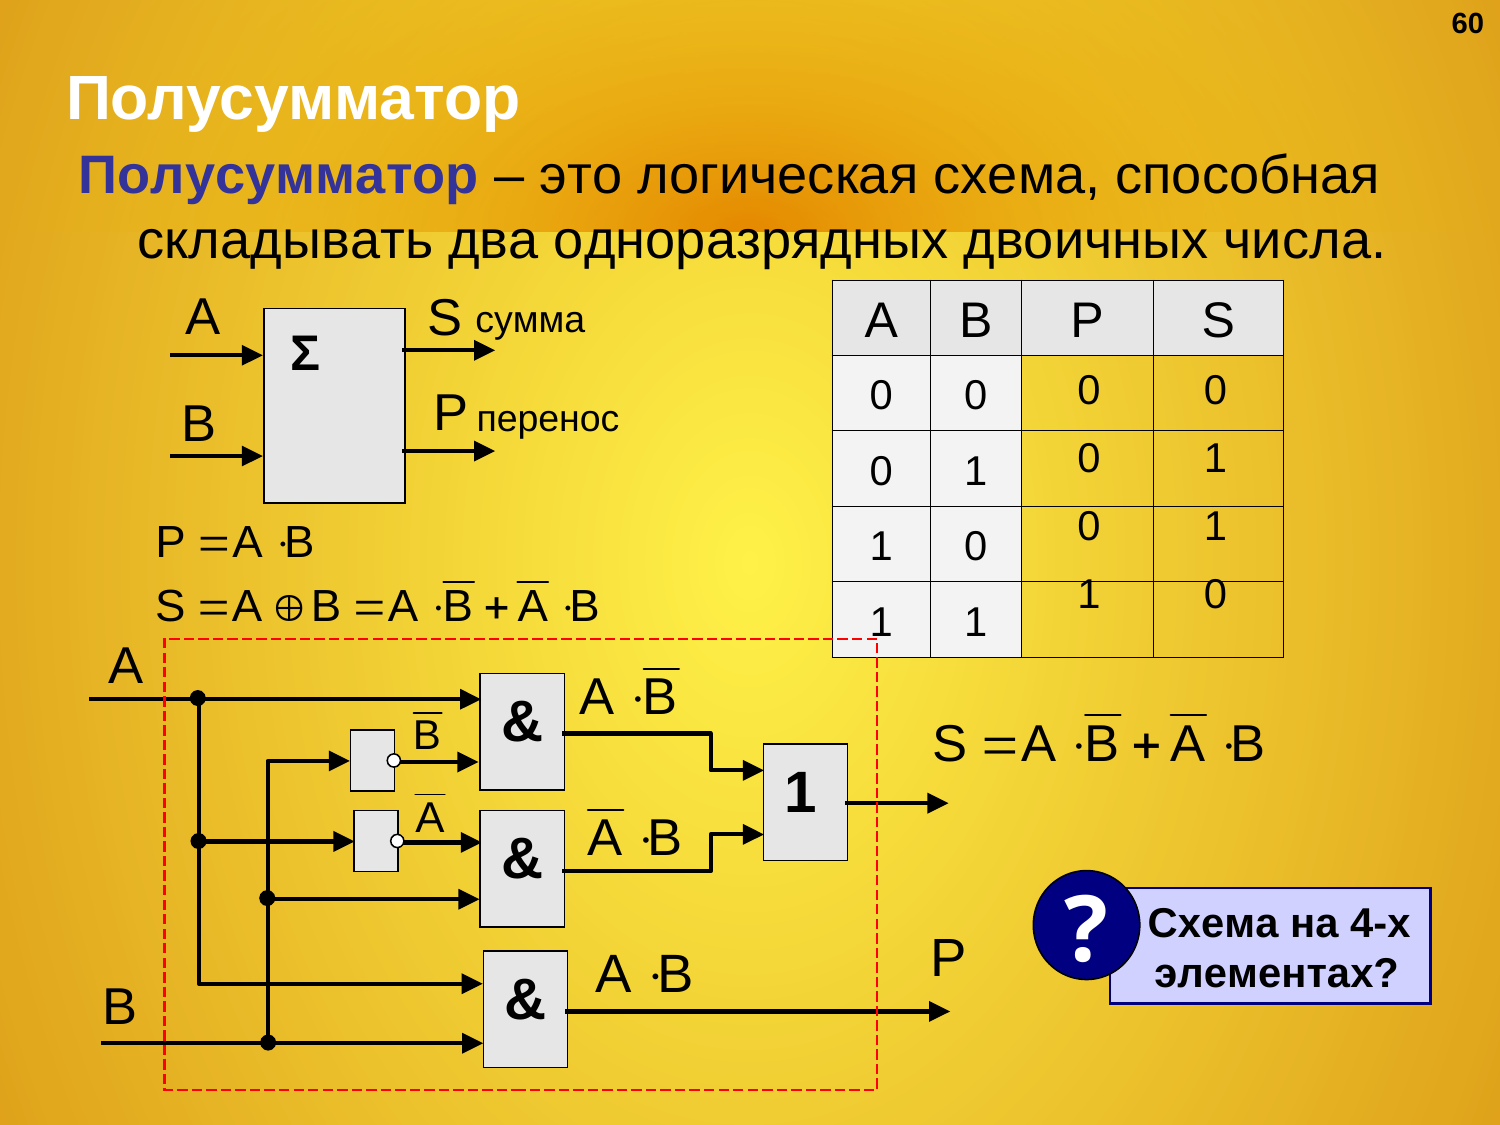

# Полусумматор
Полусумматор – это логическая схема, способная складывать два одноразрядных двоичных числа.
| A | B | P | S |
| --- | --- | --- | --- |
| 0 | 0 | | |
| 0 | 1 | | |
| 1 | 0 | | |
| 1 | 1 | | |
сумма
Σ
перенос
0 0
0 1
0 1
1 0
&
1
&
?
 Схема на 4-х элементах?
&